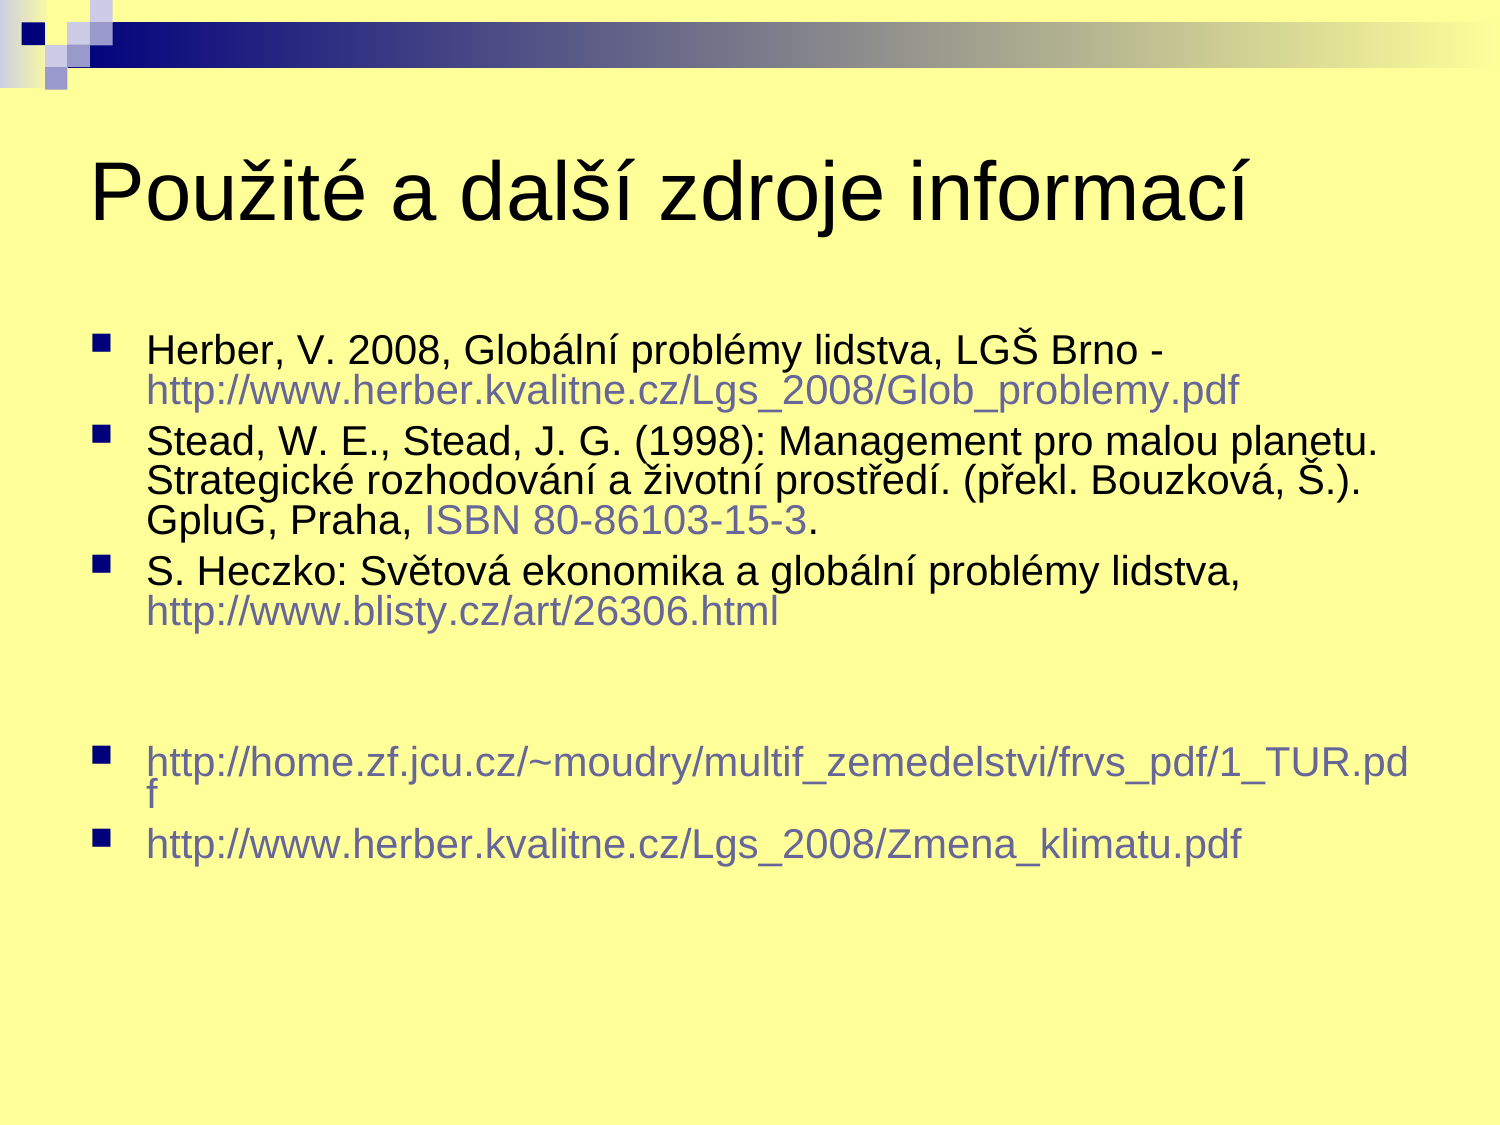

# Použité a další zdroje informací
Herber, V. 2008, Globální problémy lidstva, LGŠ Brno - http://www.herber.kvalitne.cz/Lgs_2008/Glob_problemy.pdf
Stead, W. E., Stead, J. G. (1998): Management pro malou planetu. Strategické rozhodování a životní prostředí. (překl. Bouzková, Š.). GpluG, Praha, ISBN 80-86103-15-3.
S. Heczko: Světová ekonomika a globální problémy lidstva, http://www.blisty.cz/art/26306.html
http://home.zf.jcu.cz/~moudry/multif_zemedelstvi/frvs_pdf/1_TUR.pdf
http://www.herber.kvalitne.cz/Lgs_2008/Zmena_klimatu.pdf